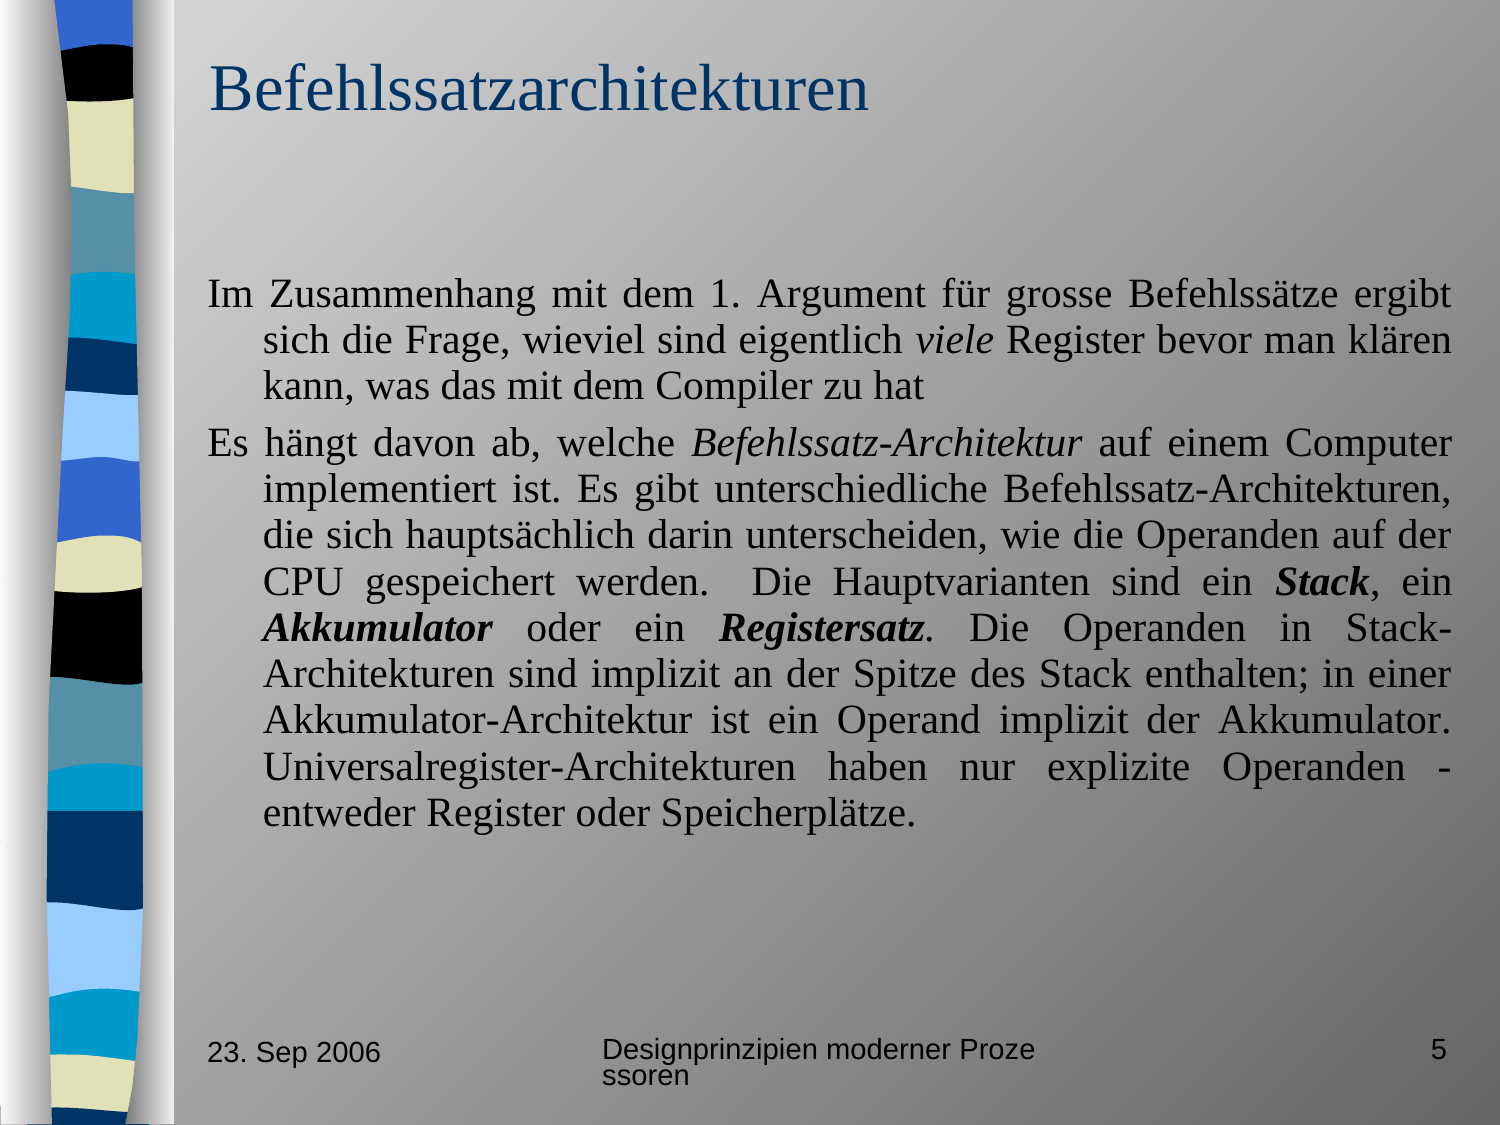

# Befehlssatzarchitekturen
Im Zusammenhang mit dem 1. Argument für grosse Befehlssätze ergibt sich die Frage, wieviel sind eigentlich viele Register bevor man klären kann, was das mit dem Compiler zu hat
Es hängt davon ab, welche Befehlssatz-Architektur auf einem Computer implementiert ist. Es gibt unterschiedliche Befehlssatz-Architekturen, die sich hauptsächlich darin unterscheiden, wie die Operanden auf der CPU gespeichert werden. Die Hauptvarianten sind ein Stack, ein Akkumulator oder ein Registersatz. Die Operanden in Stack-Architekturen sind implizit an der Spitze des Stack enthalten; in einer Akkumulator-Architektur ist ein Operand implizit der Akkumulator. Universalregister-Architekturen haben nur explizite Operanden - entweder Register oder Speicherplätze.
Designprinzipien moderner Prozessoren
5